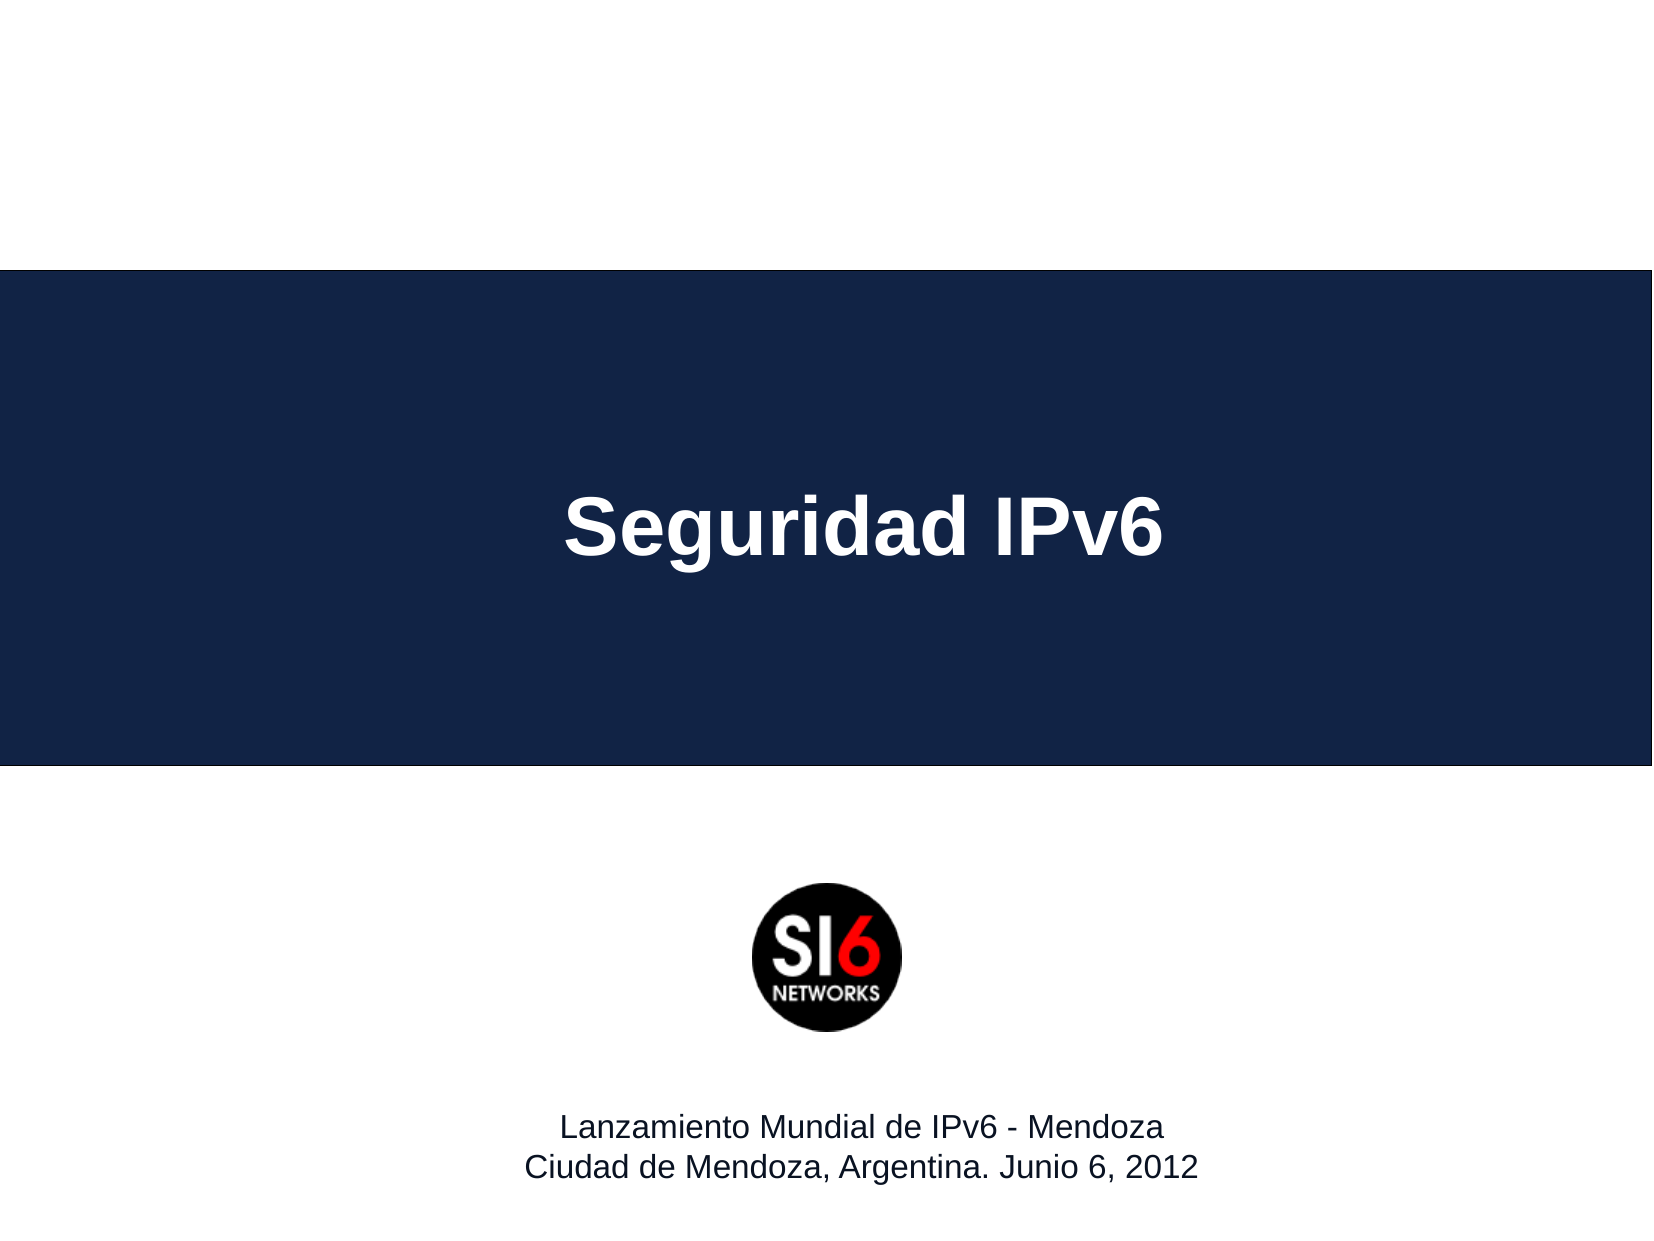

# Seguridad IPv6
Lanzamiento Mundial de IPv6 - Mendoza
Ciudad de Mendoza, Argentina. Junio 6, 2012